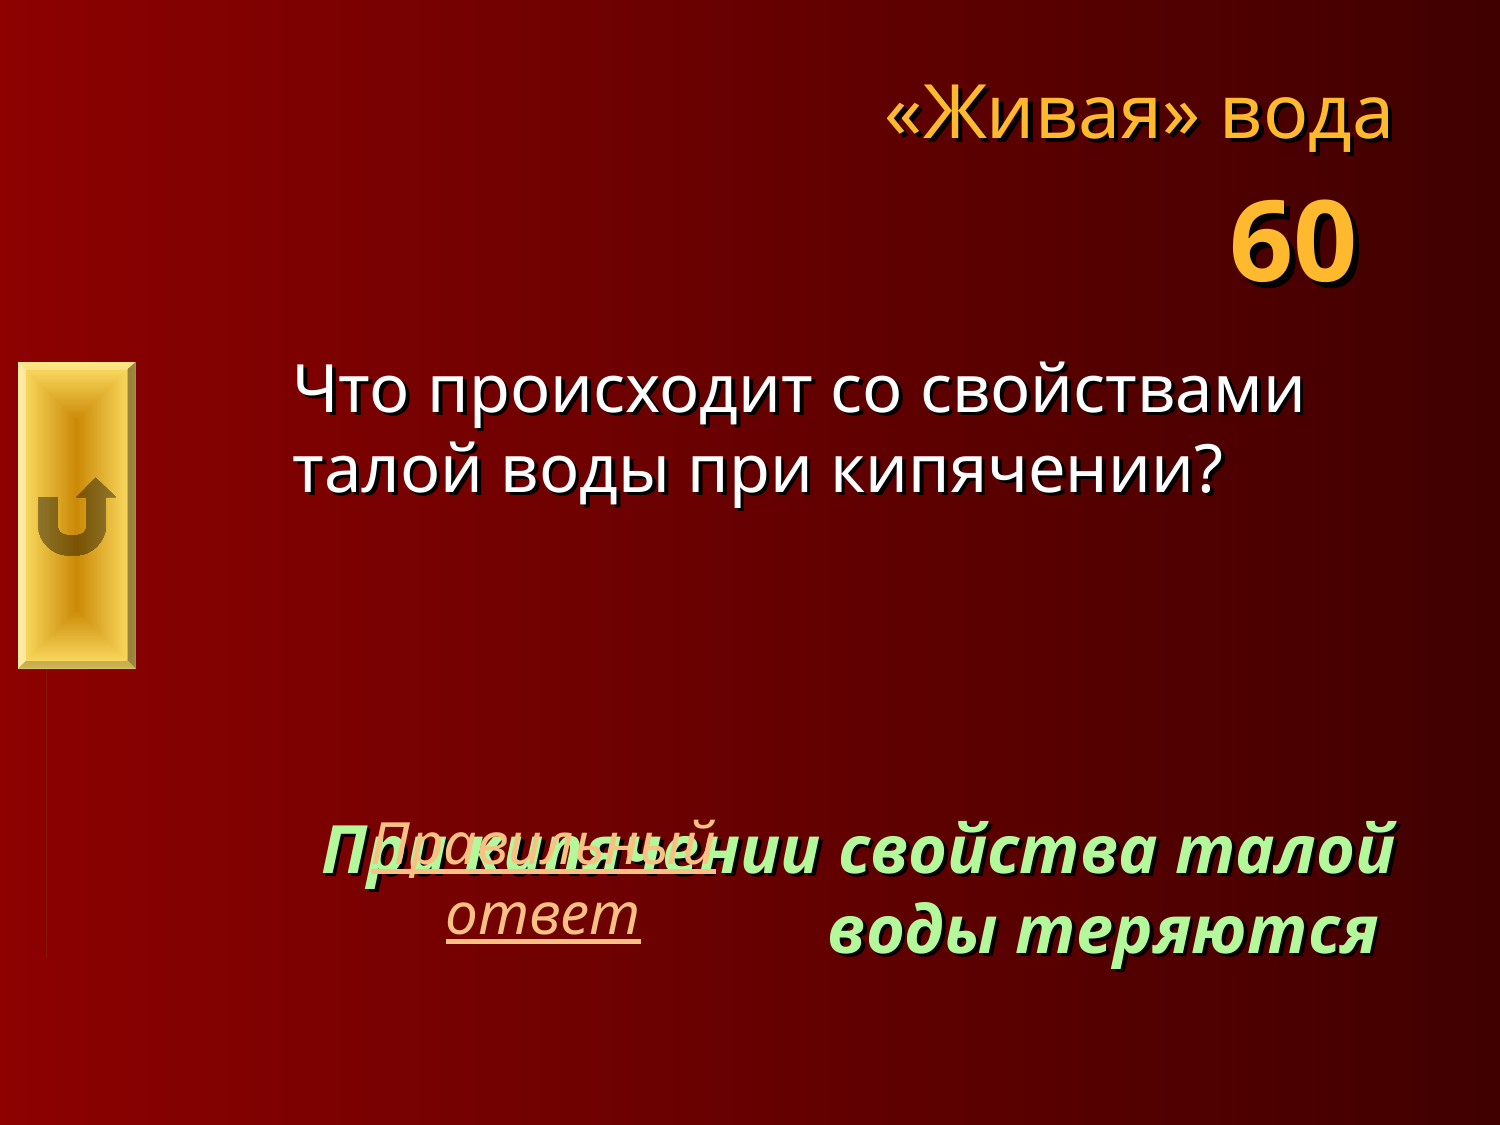

# «Живая» вода
60
Что происходит со свойствами талой воды при кипячении?
При кипячении свойства талой воды теряются
Правильный ответ